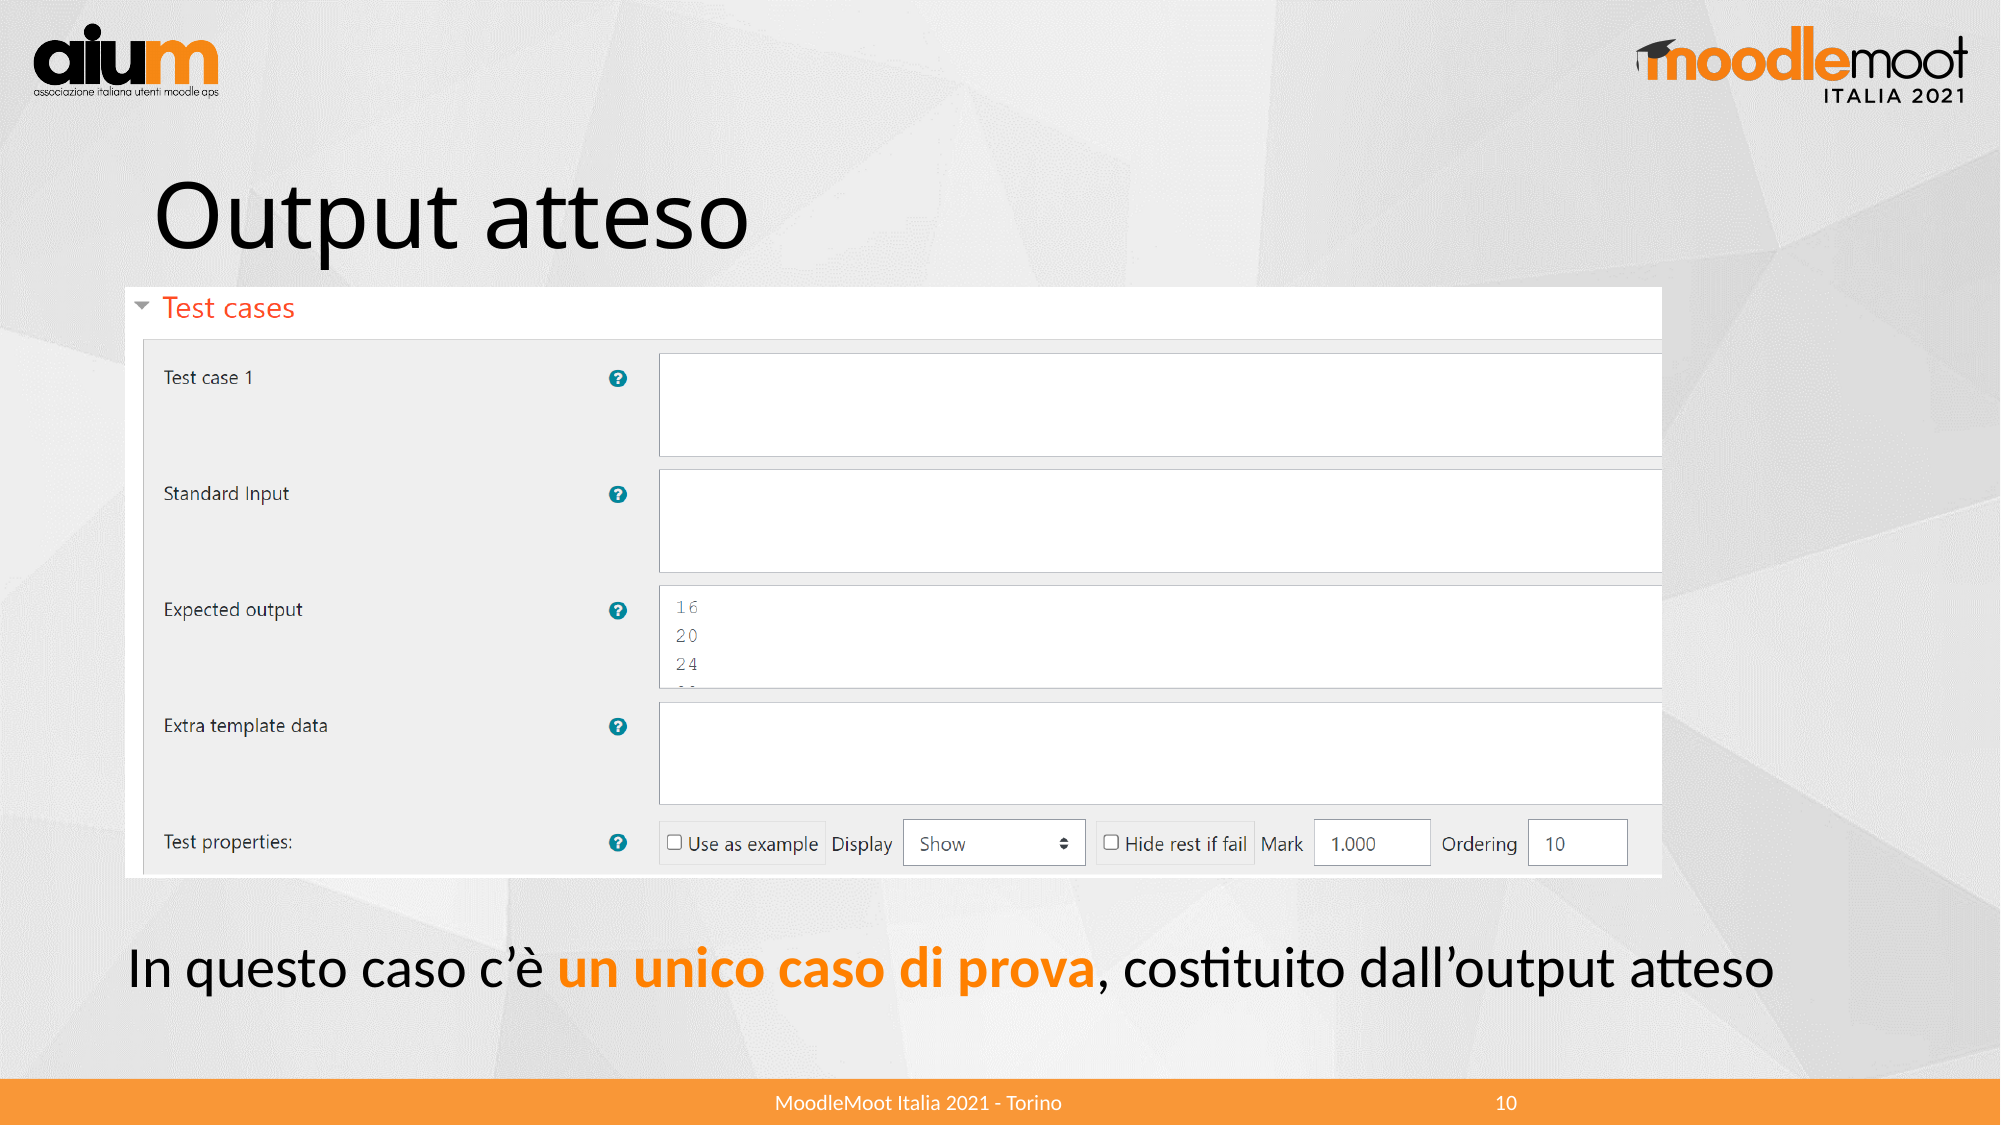

# Output atteso
In questo caso c’è un unico caso di prova, costituito dall’output atteso